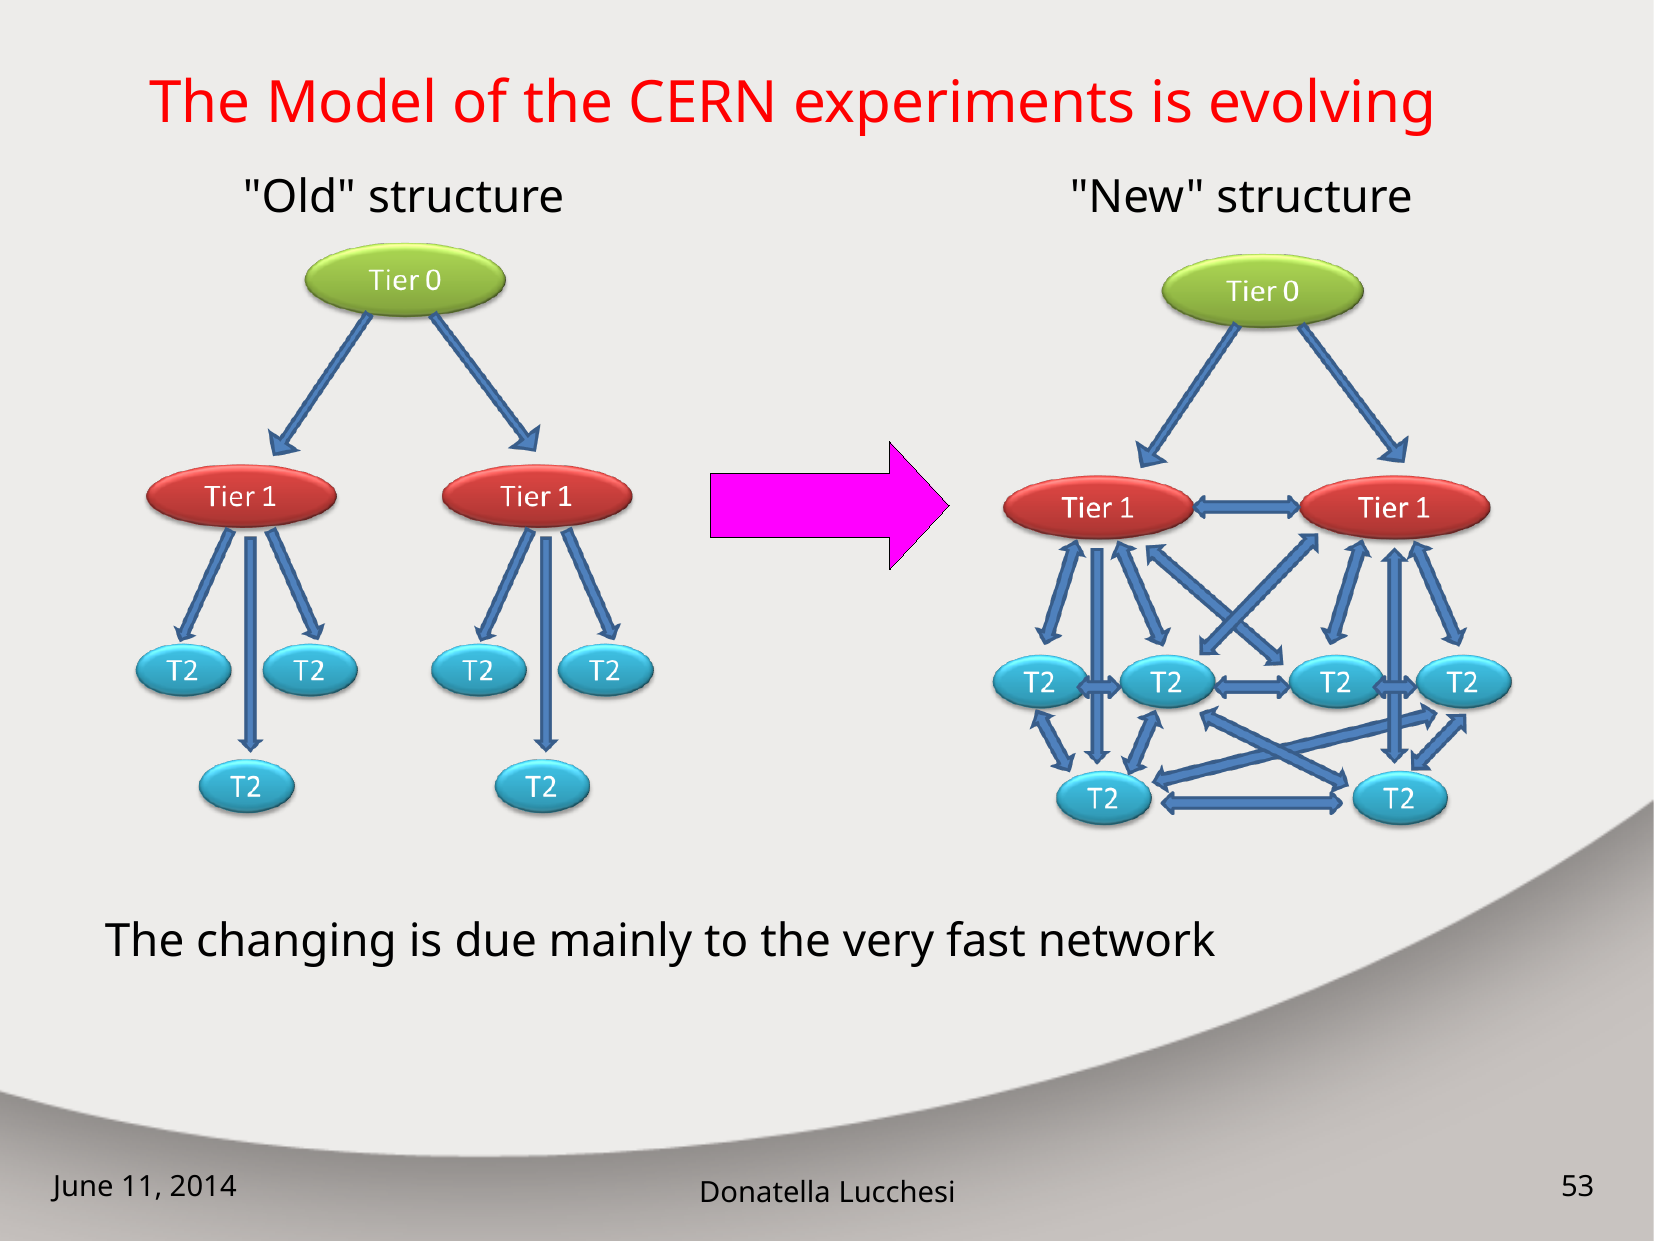

The Model of the CERN experiments is evolving
"Old" structure
"New" structure
The changing is due mainly to the very fast network
June 11, 2014
53
Donatella Lucchesi